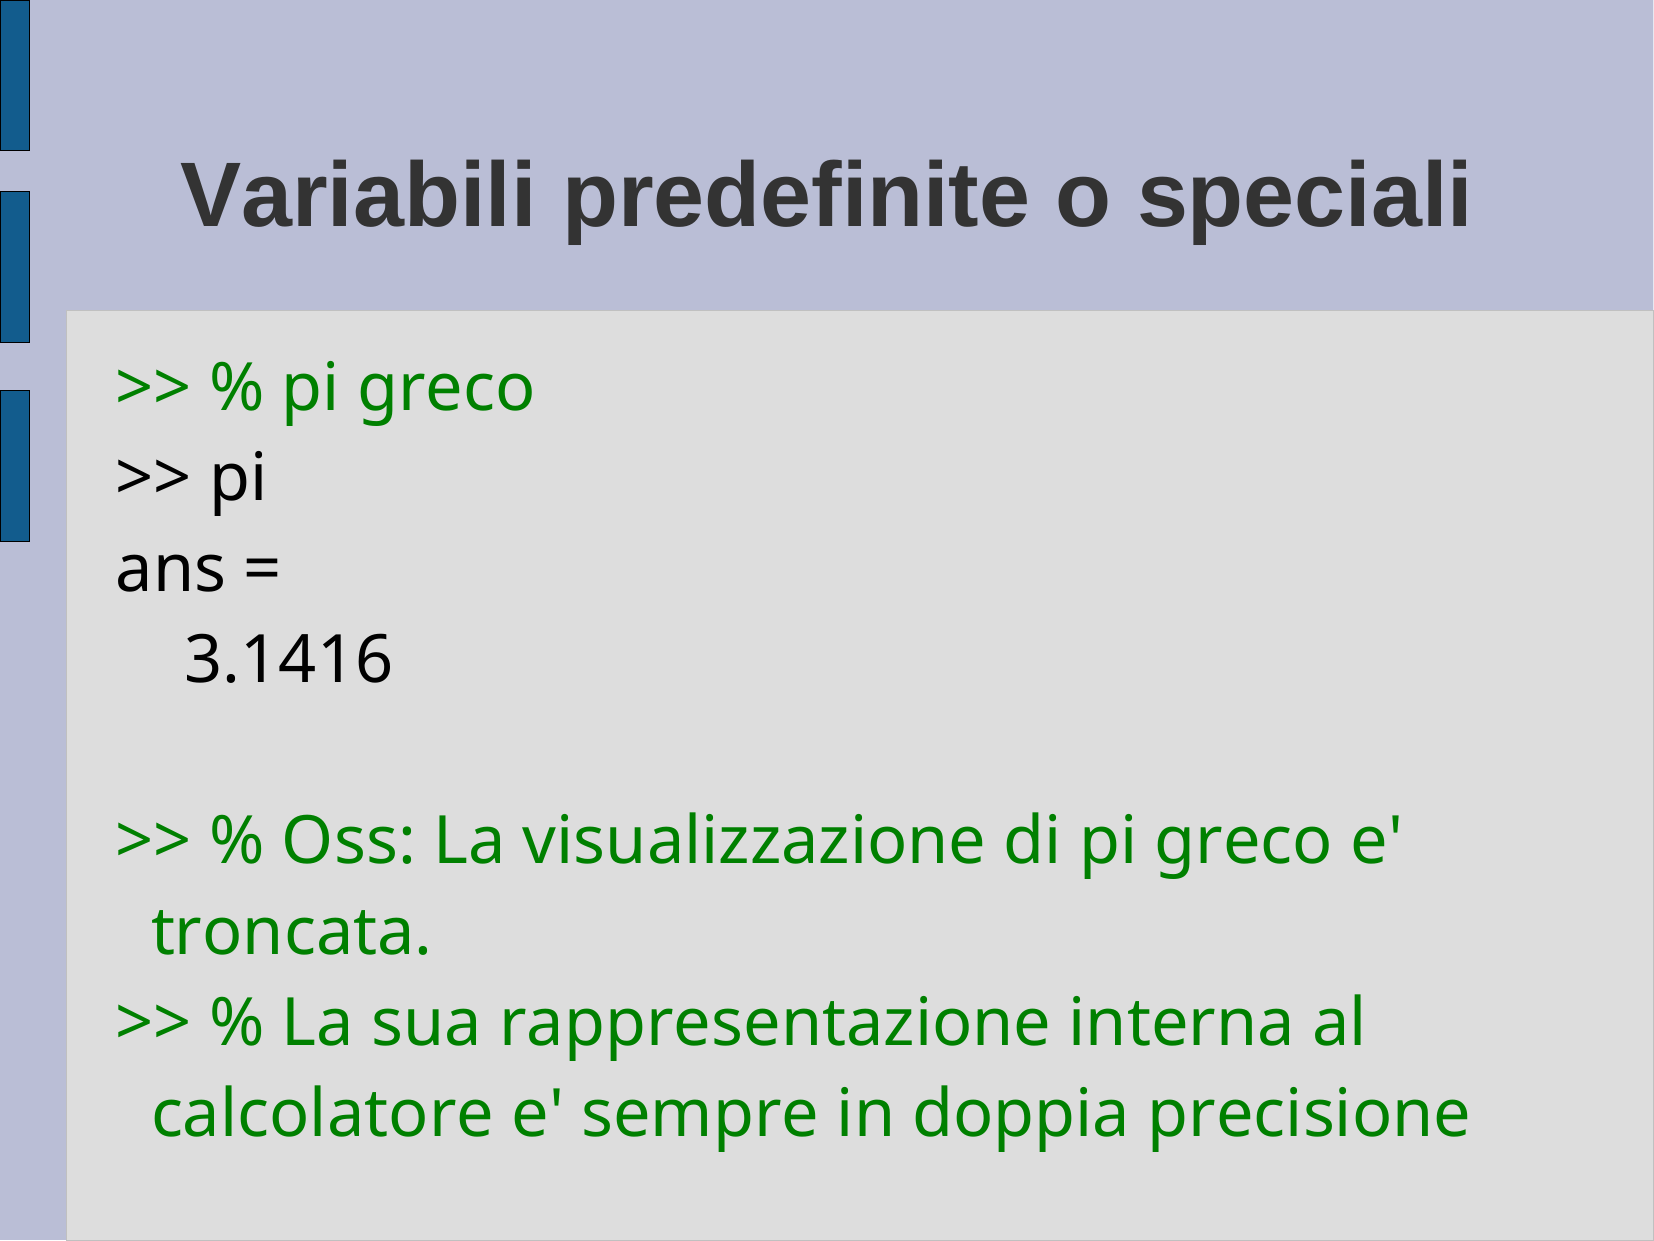

# Variabili predefinite o speciali
>> % pi greco
>> pi
ans =
 3.1416
>> % Oss: La visualizzazione di pi greco e' troncata.
>> % La sua rappresentazione interna al calcolatore e' sempre in doppia precisione